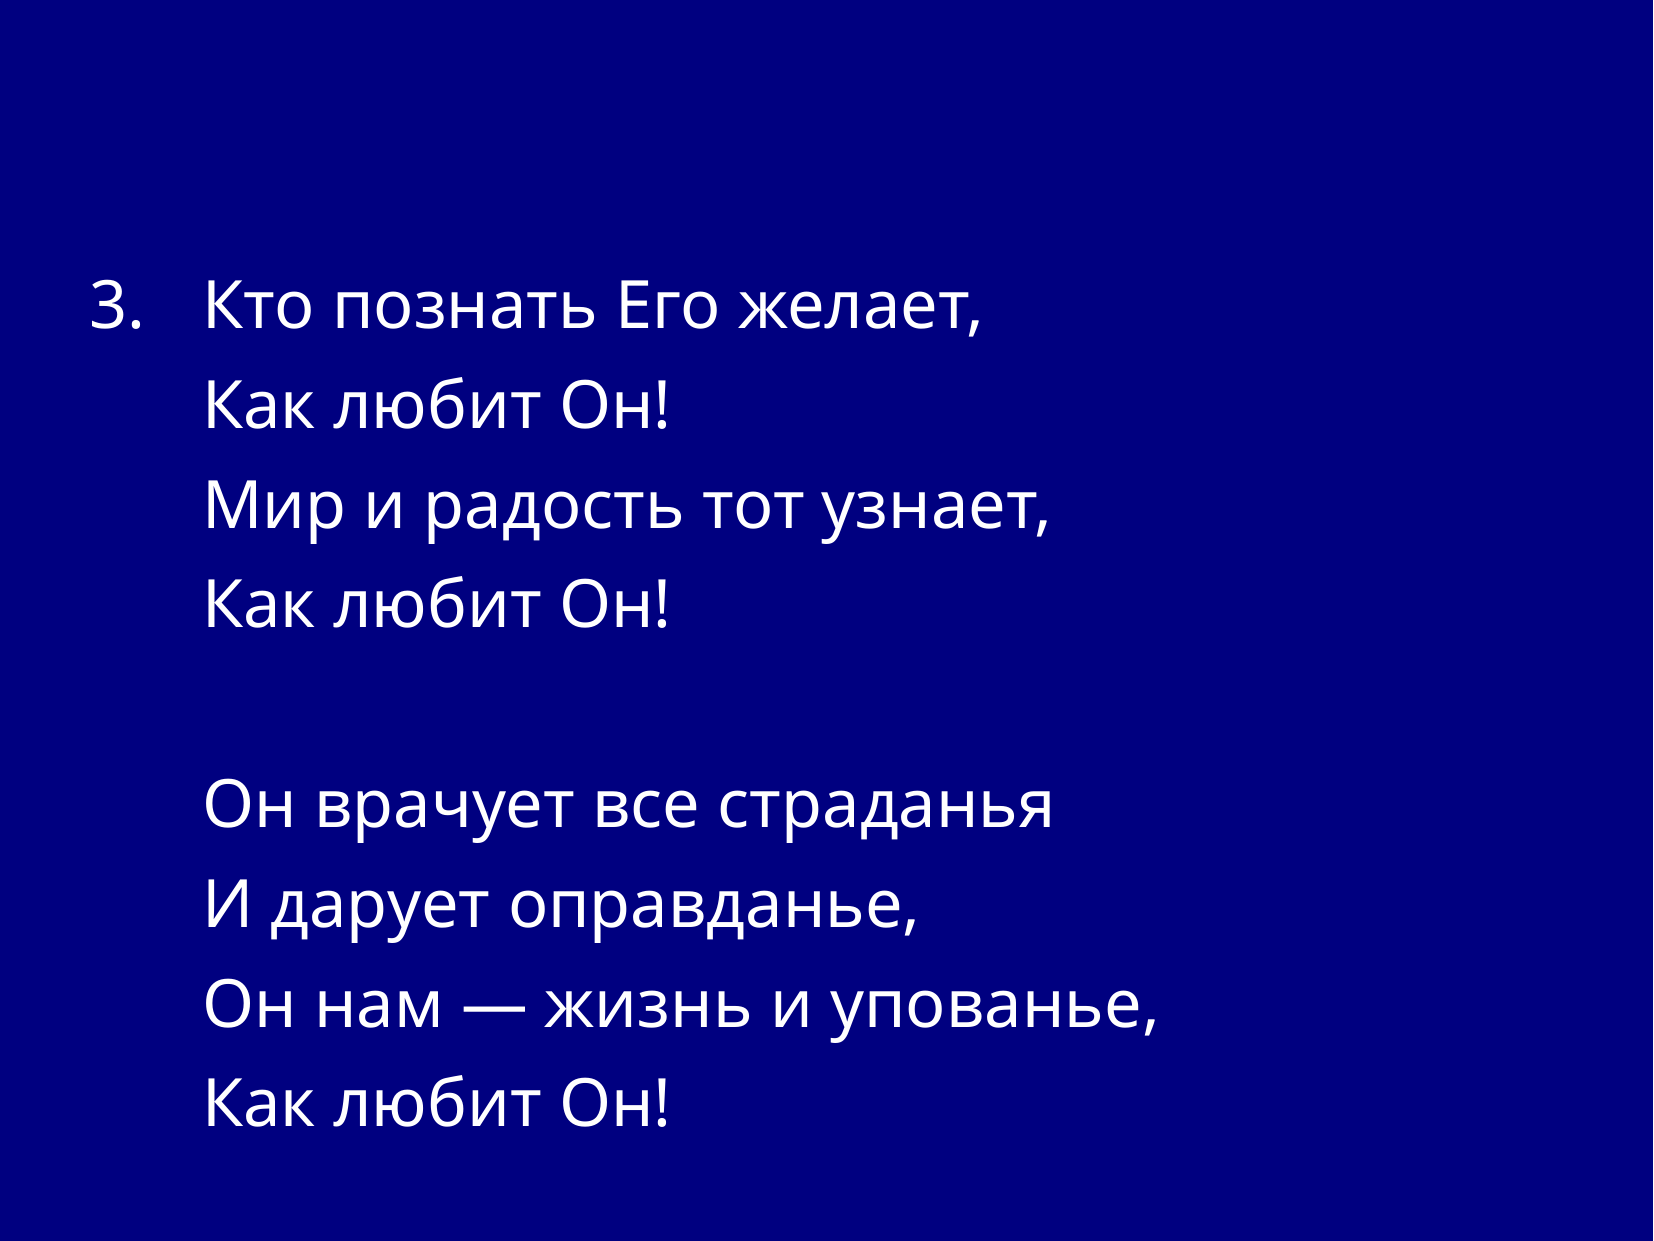

3.	Кто познать Его желает,
	Как любит Он!
	Мир и радость тот узнает,
	Как любит Он!
	Он врачует все страданья
	И дарует оправданье,
	Он нам — жизнь и упованье,
	Как любит Он!